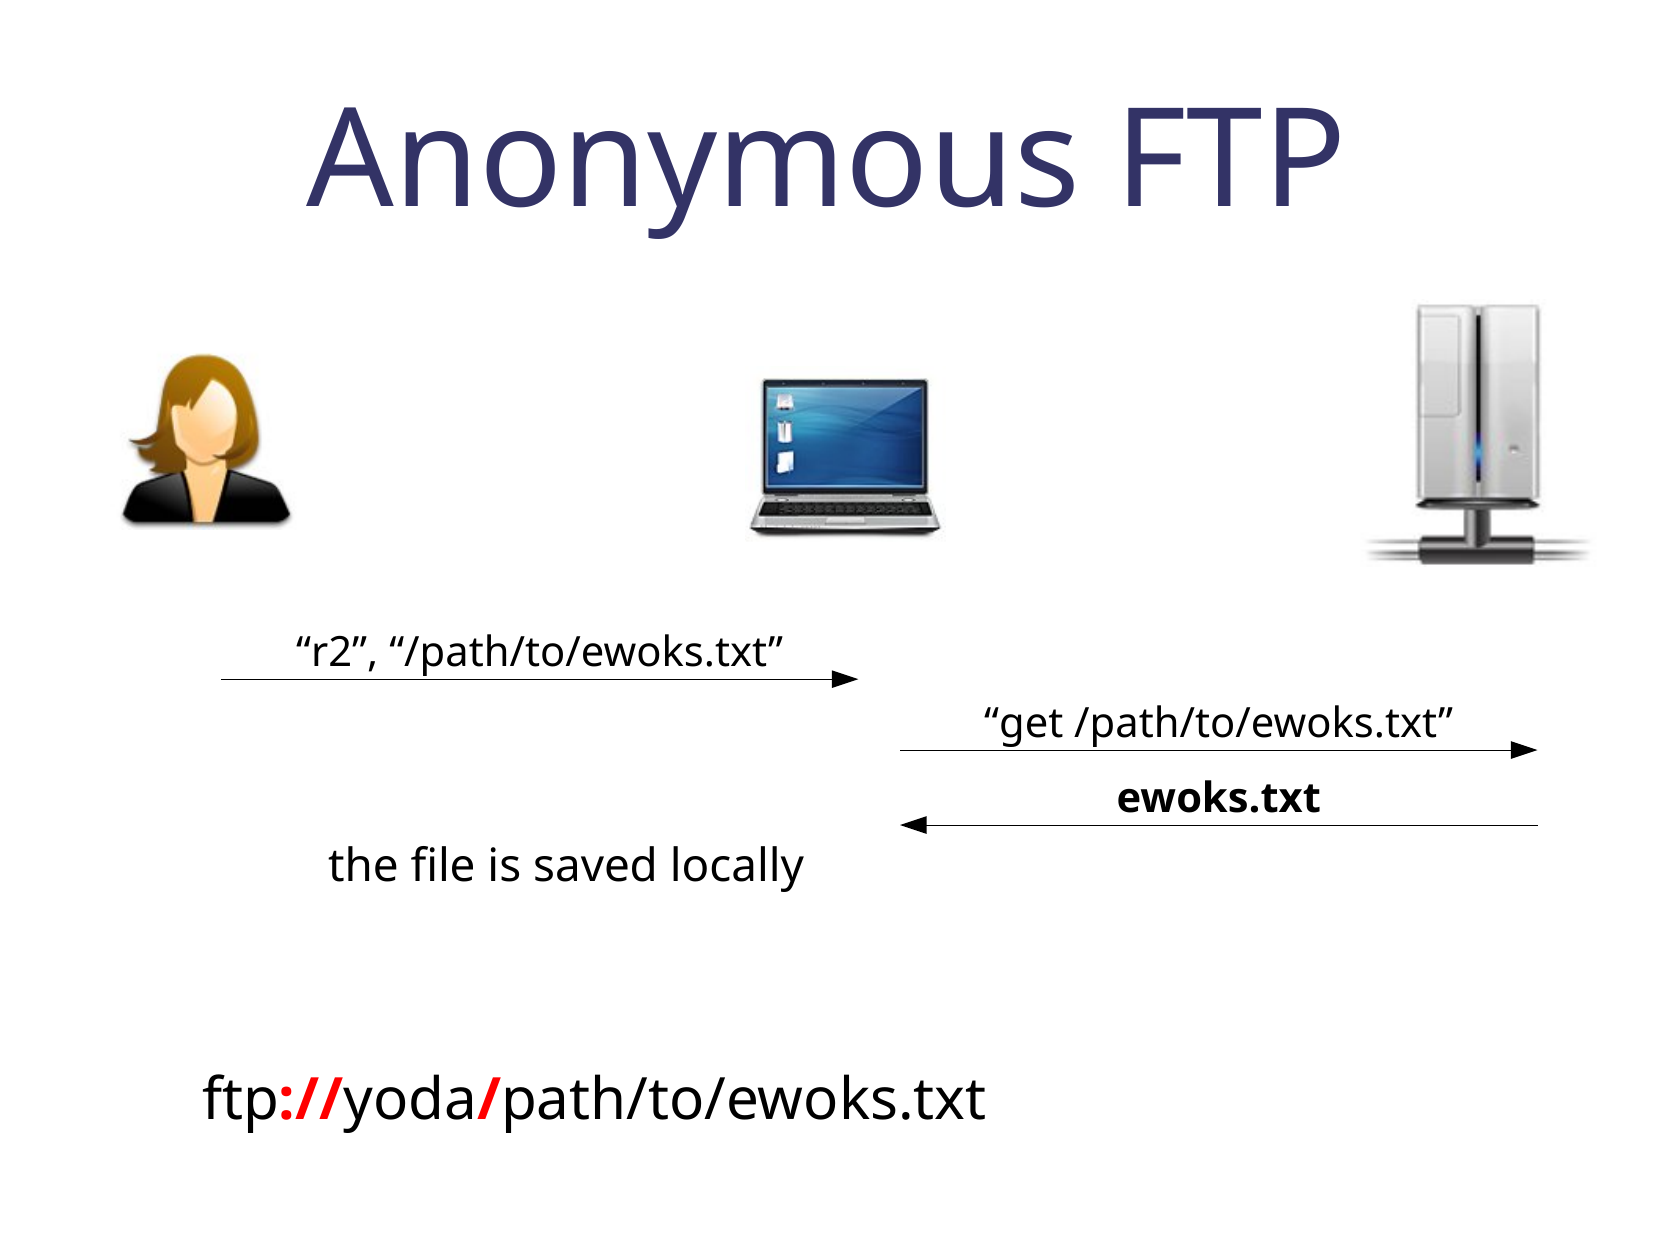

# Anonymous FTP
“r2”, “/path/to/ewoks.txt”
“get /path/to/ewoks.txt”
the file is saved locally
ewoks.txt
ftp://yoda/path/to/ewoks.txt